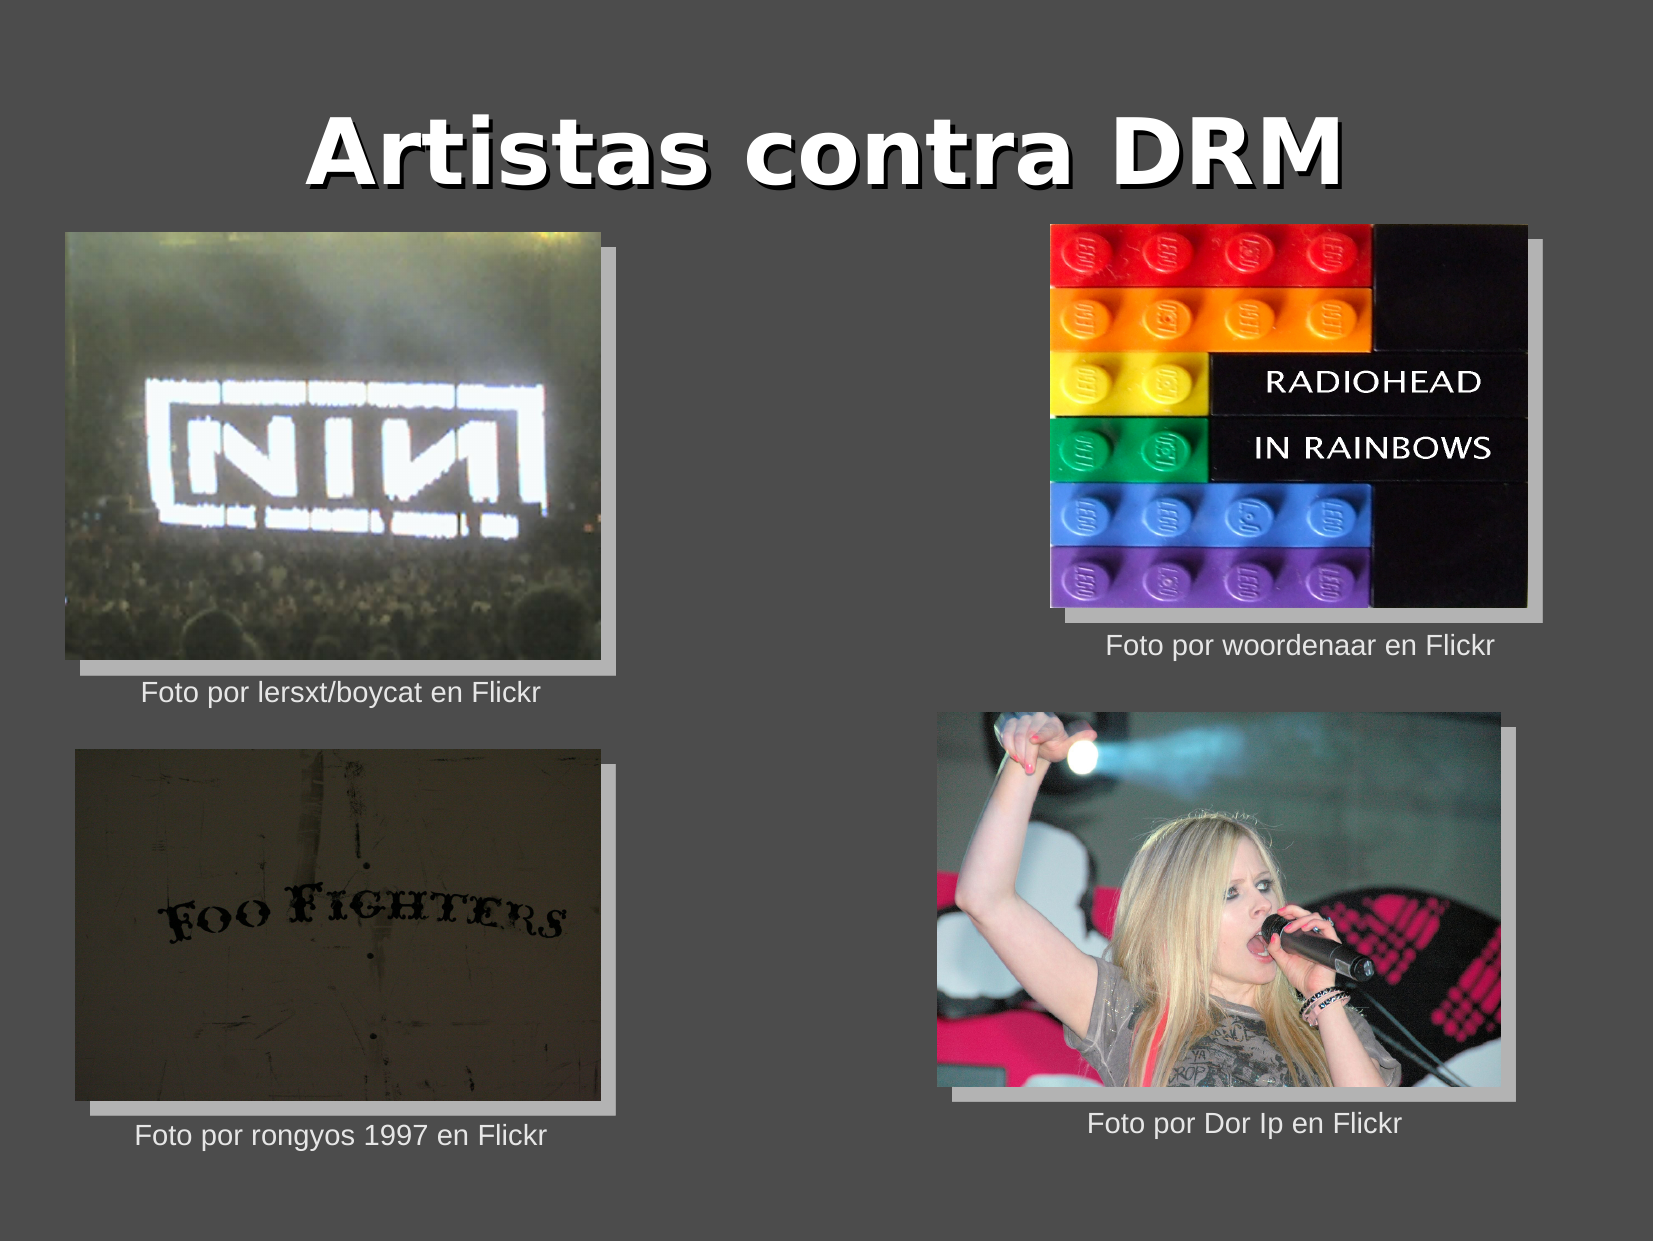

# Artistas contra DRM
Foto por woordenaar en Flickr
Foto por lersxt/boycat en Flickr
Foto por Dor Ip en Flickr
Foto por rongyos 1997 en Flickr